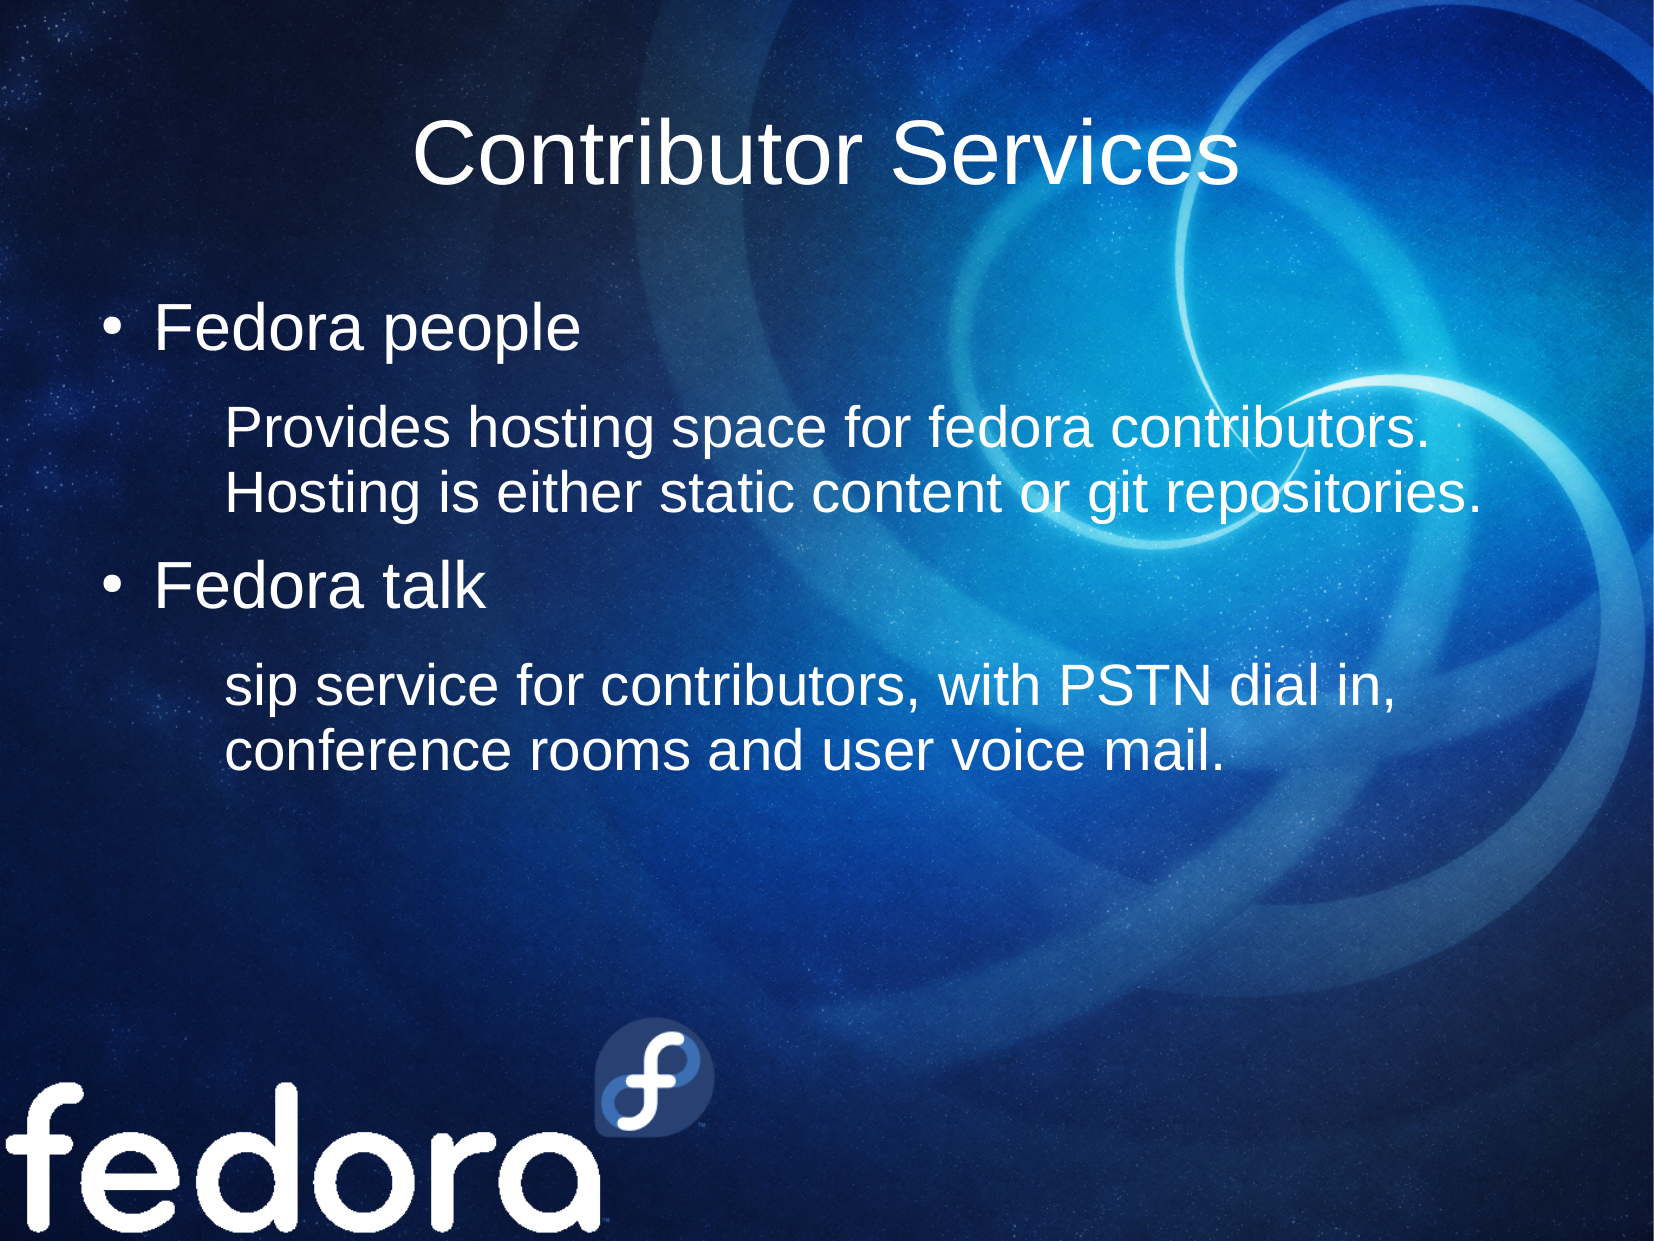

# Contributor Services
Fedora people
Provides hosting space for fedora contributors. Hosting is either static content or git repositories.
Fedora talk
sip service for contributors, with PSTN dial in, conference rooms and user voice mail.